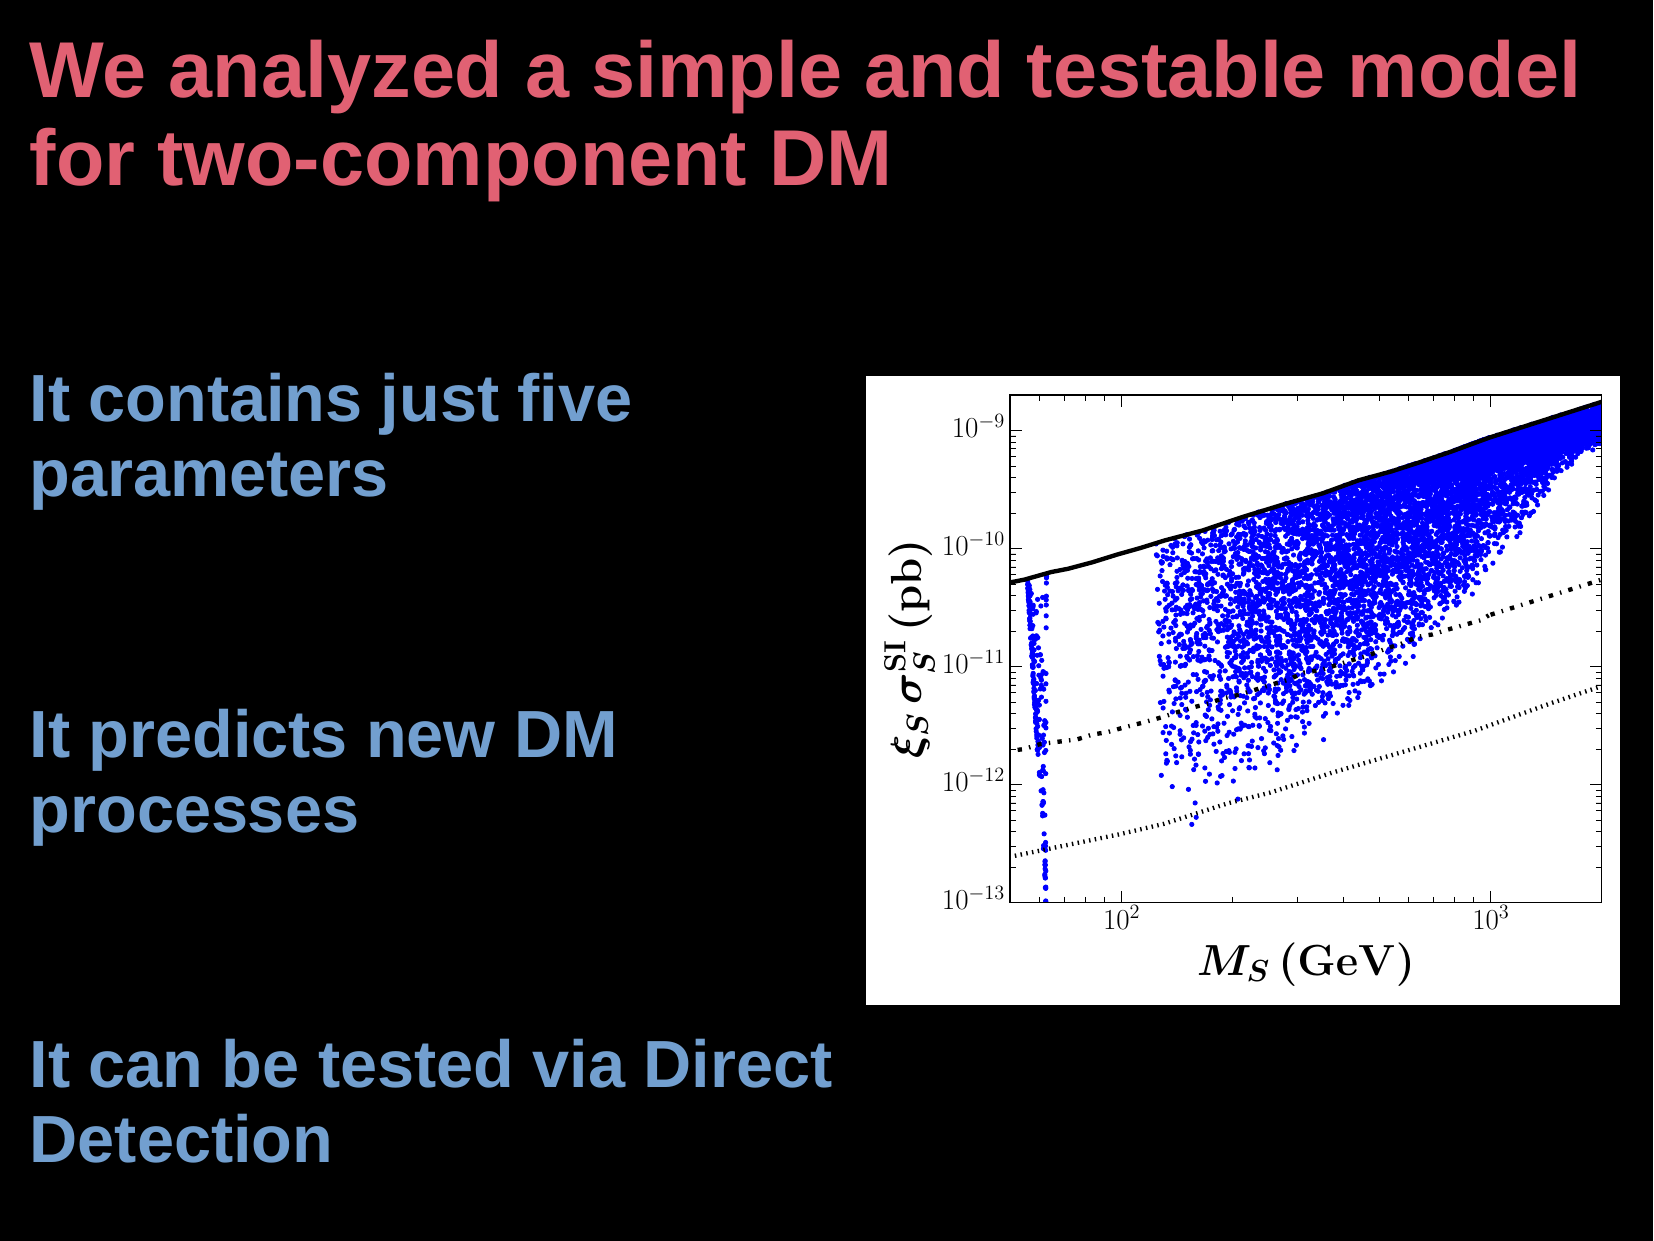

We analyzed a simple and testable model for two-component DM
It contains just five parameters
It predicts new DM processes
It can be tested via Direct Detection